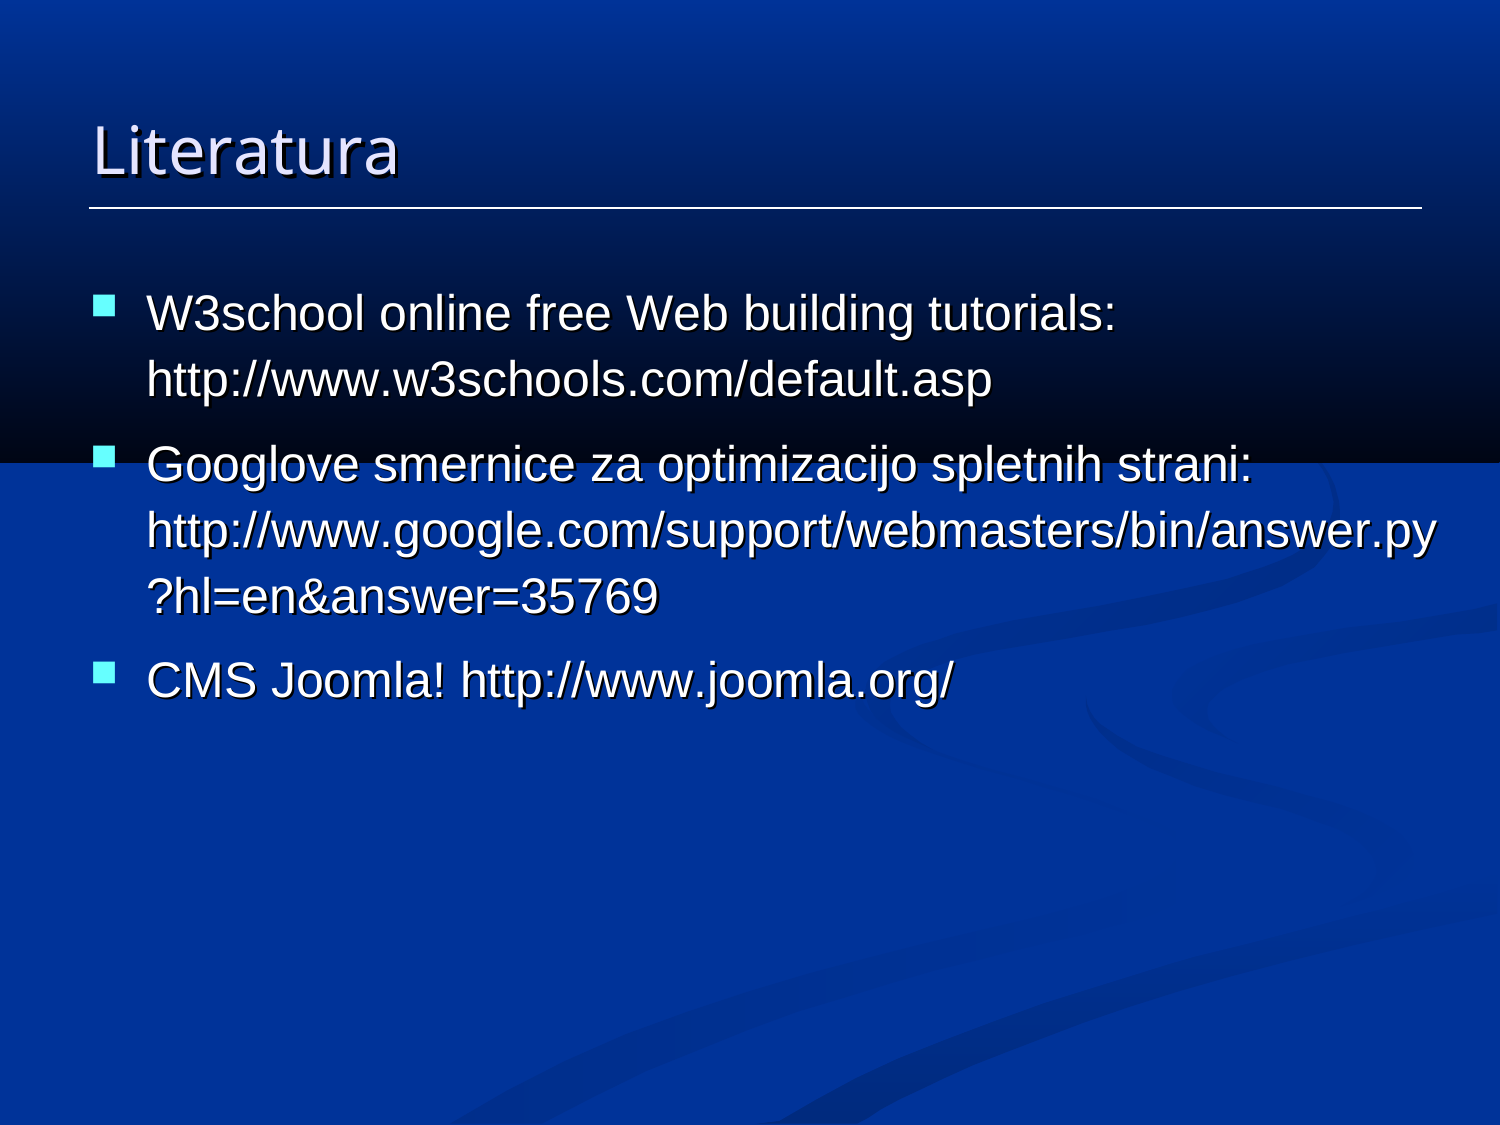

Literatura
# W3school online free Web building tutorials: http://www.w3schools.com/default.asp
Googlove smernice za optimizacijo spletnih strani: http://www.google.com/support/webmasters/bin/answer.py?hl=en&answer=35769
CMS Joomla! http://www.joomla.org/